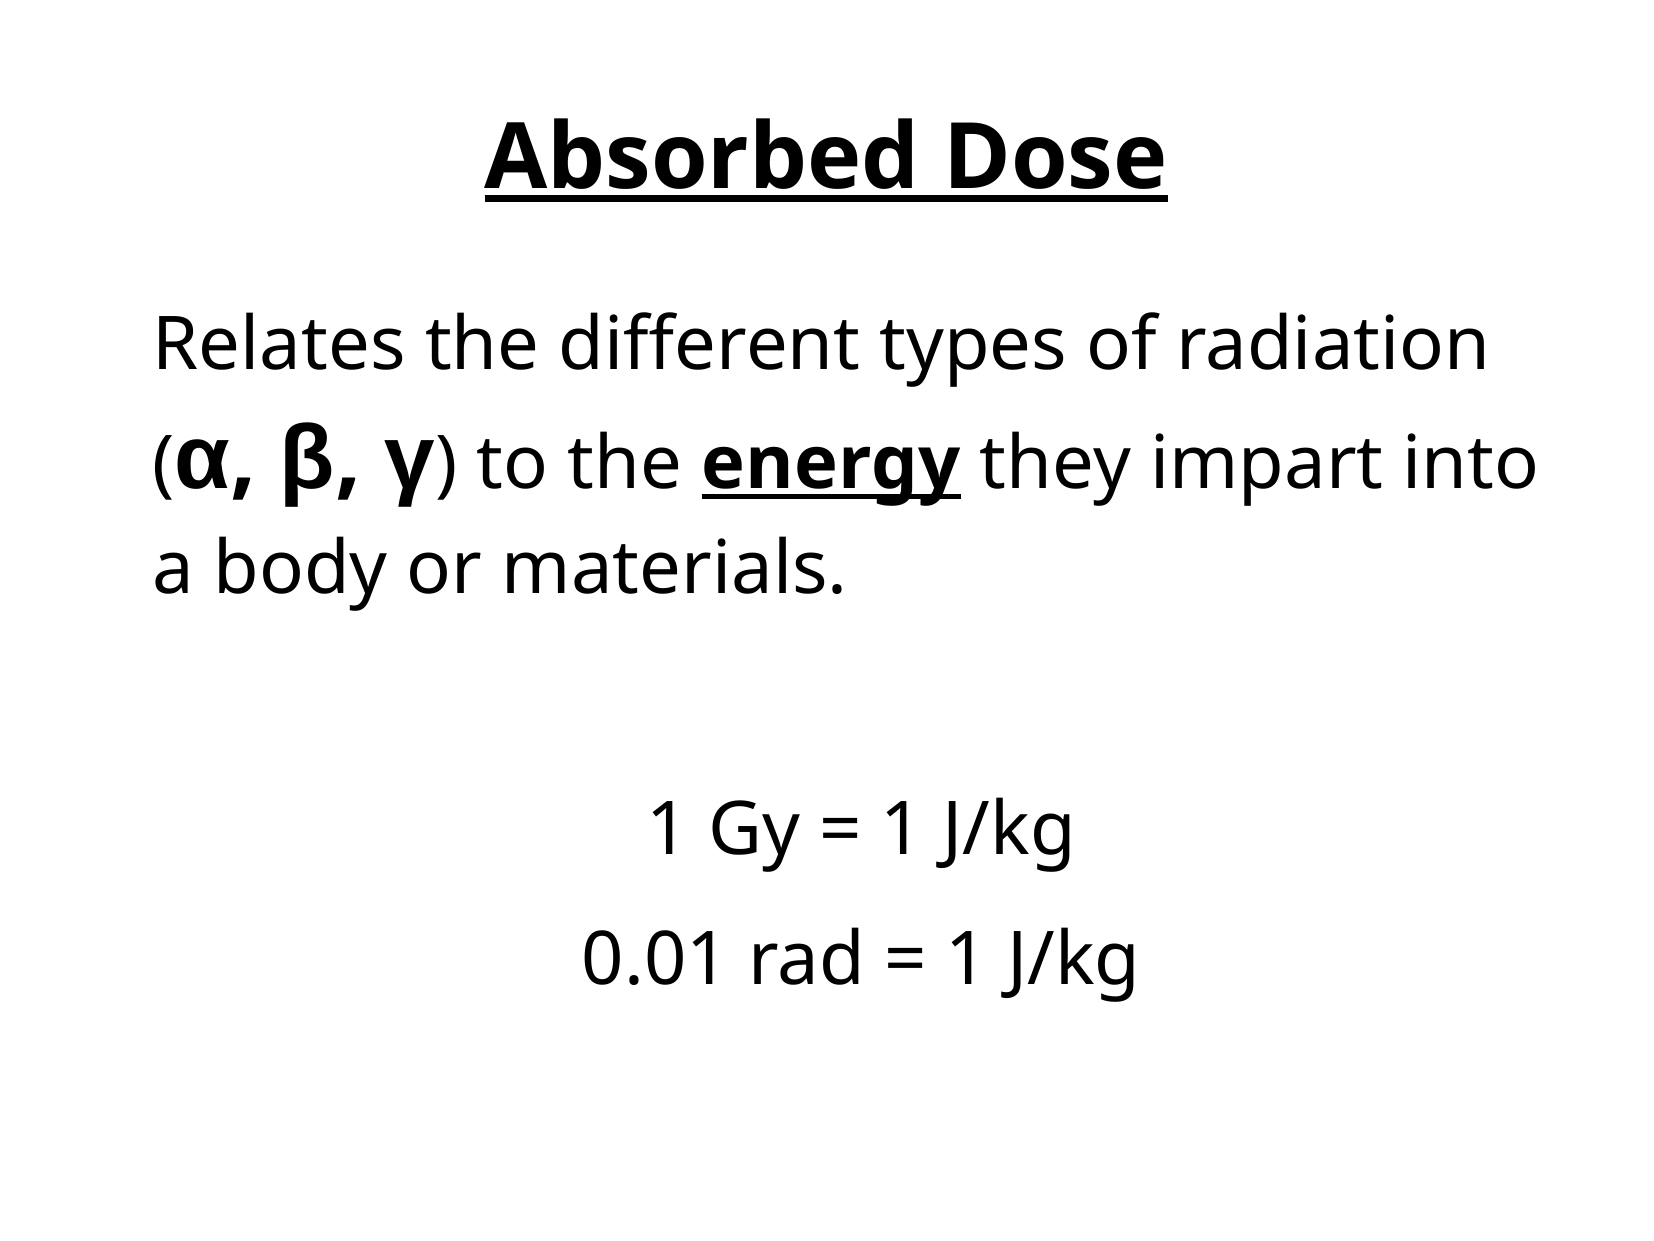

# Absorbed Dose
Relates the different types of radiation (α, β, γ) to the energy they impart into a body or materials.
1 Gy = 1 J/kg
0.01 rad = 1 J/kg